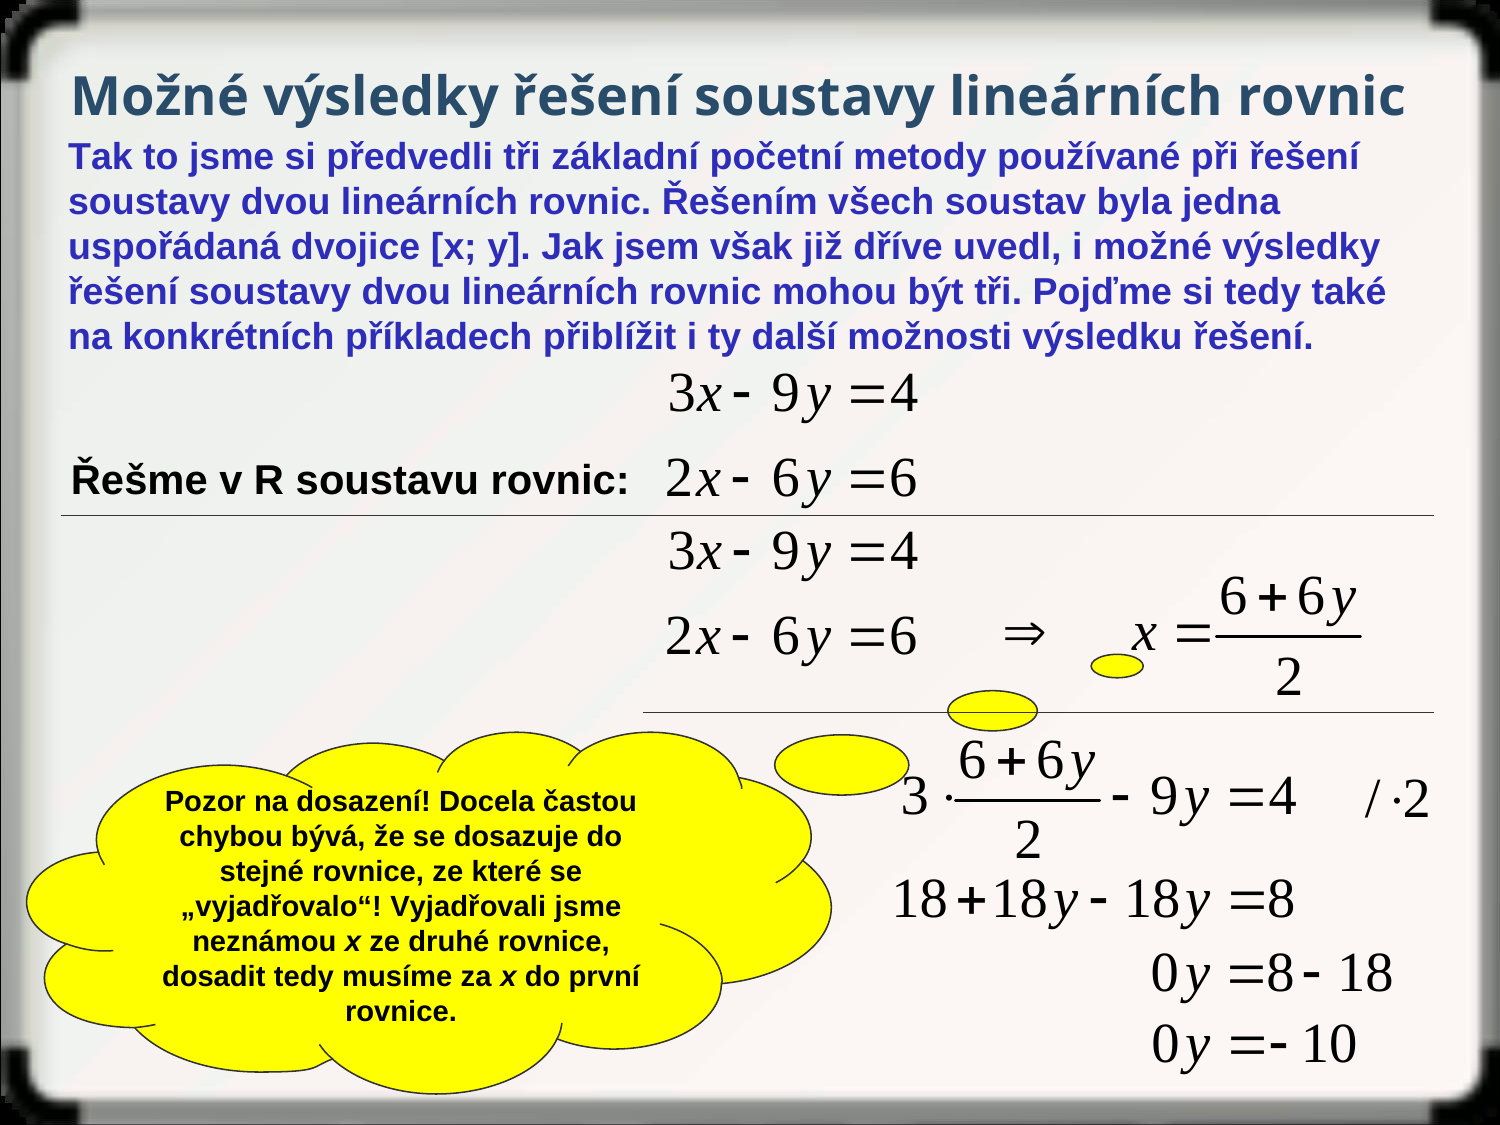

Možné výsledky řešení soustavy lineárních rovnic
Tak to jsme si předvedli tři základní početní metody používané při řešení soustavy dvou lineárních rovnic. Řešením všech soustav byla jedna uspořádaná dvojice [x; y]. Jak jsem však již dříve uvedl, i možné výsledky řešení soustavy dvou lineárních rovnic mohou být tři. Pojďme si tedy také na konkrétních příkladech přiblížit i ty další možnosti výsledku řešení.
Řešme v R soustavu rovnic:
Pozor na dosazení! Docela častou chybou bývá, že se dosazuje do stejné rovnice, ze které se „vyjadřovalo“! Vyjadřovali jsme neznámou x ze druhé rovnice, dosadit tedy musíme za x do první rovnice.